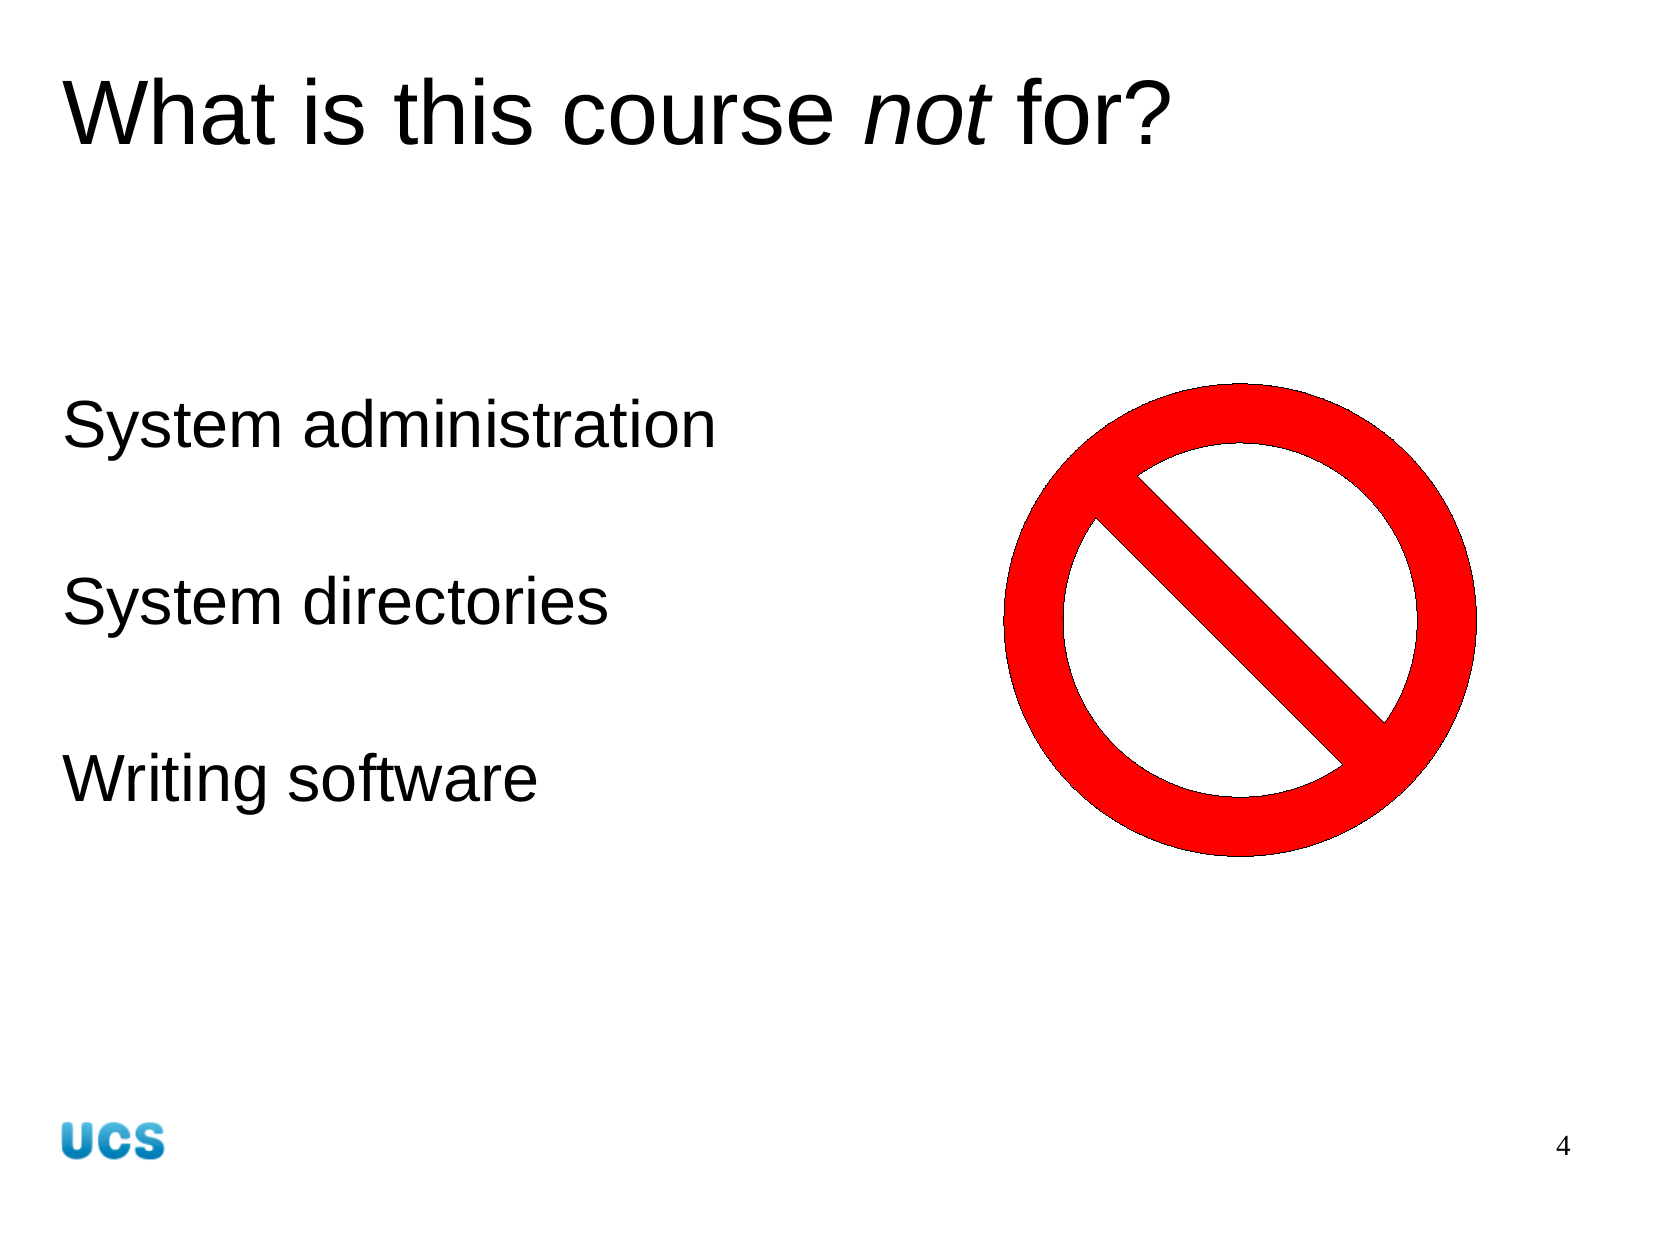

What is this course not for?
System administration
System directories
Writing software
4